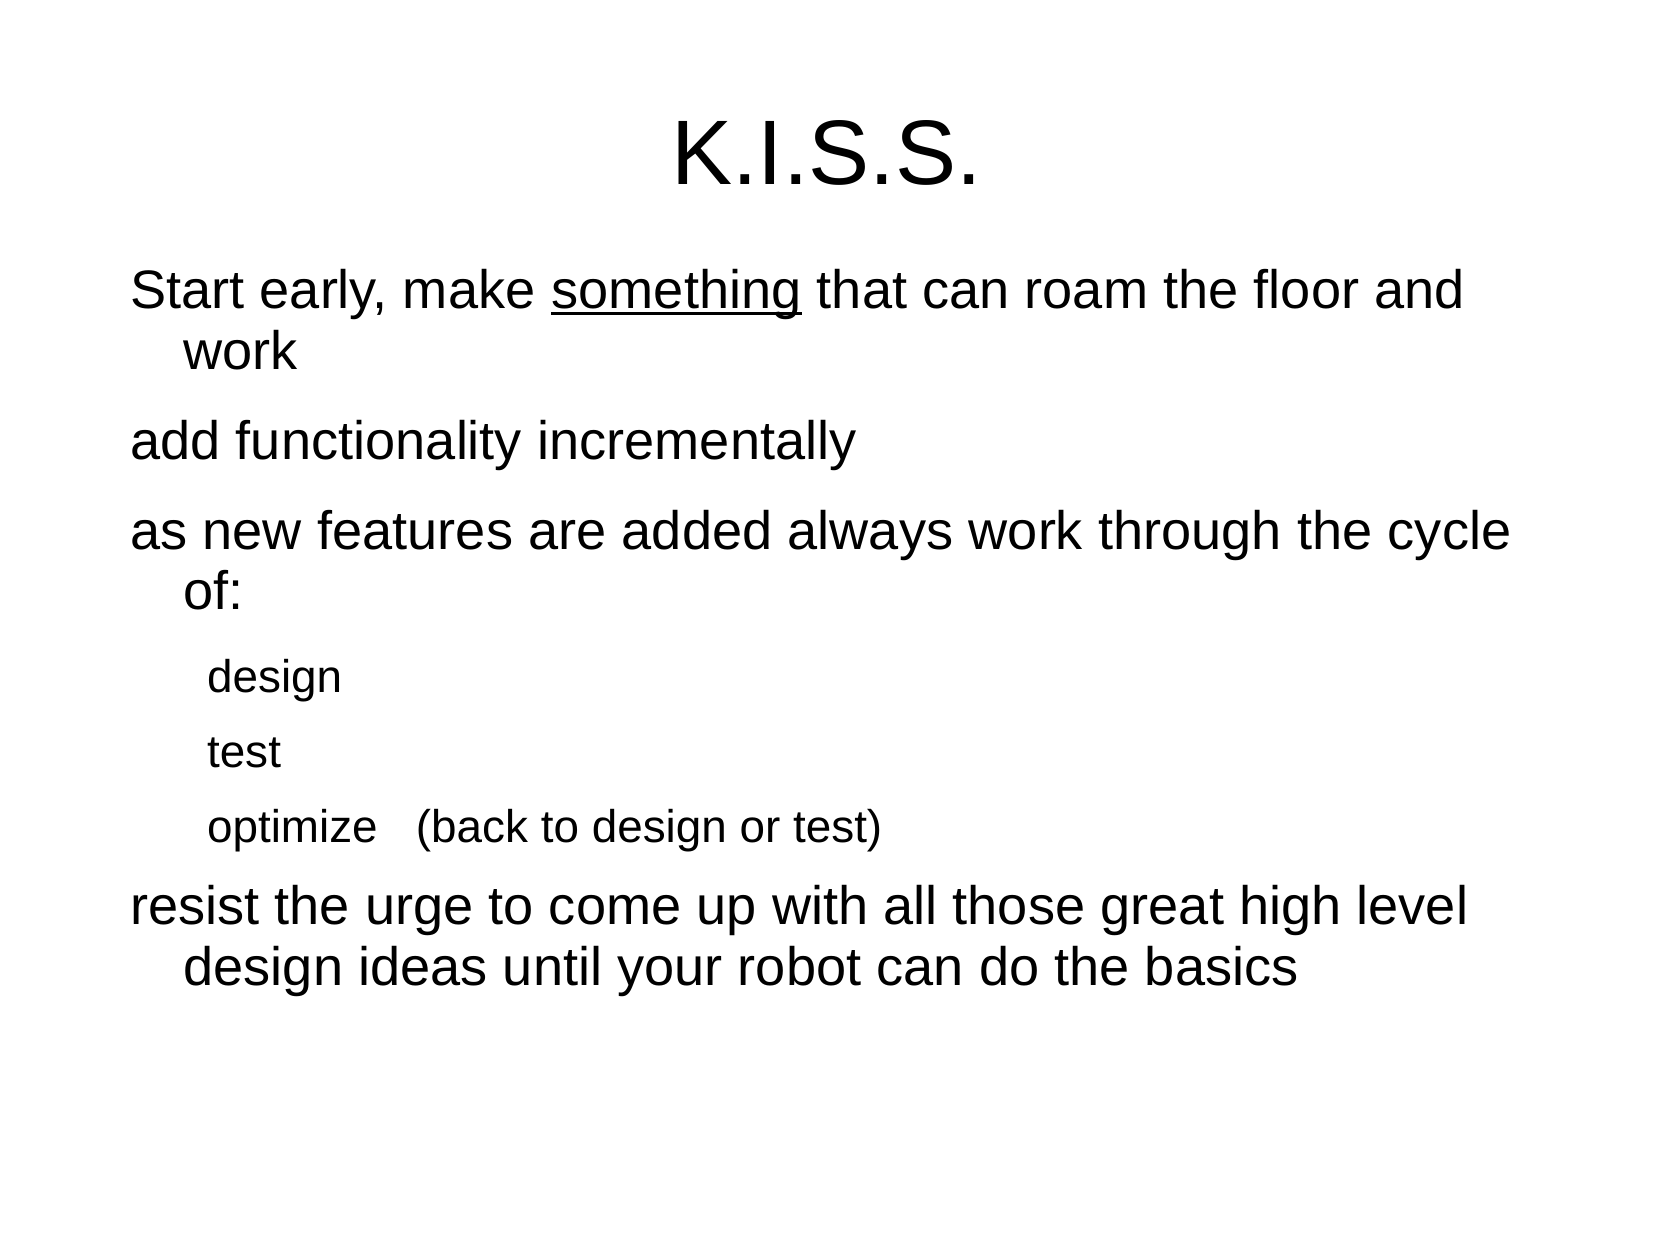

# K.I.S.S.
Start early, make something that can roam the floor and work
add functionality incrementally
as new features are added always work through the cycle of:
design
test
optimize (back to design or test)
resist the urge to come up with all those great high level design ideas until your robot can do the basics